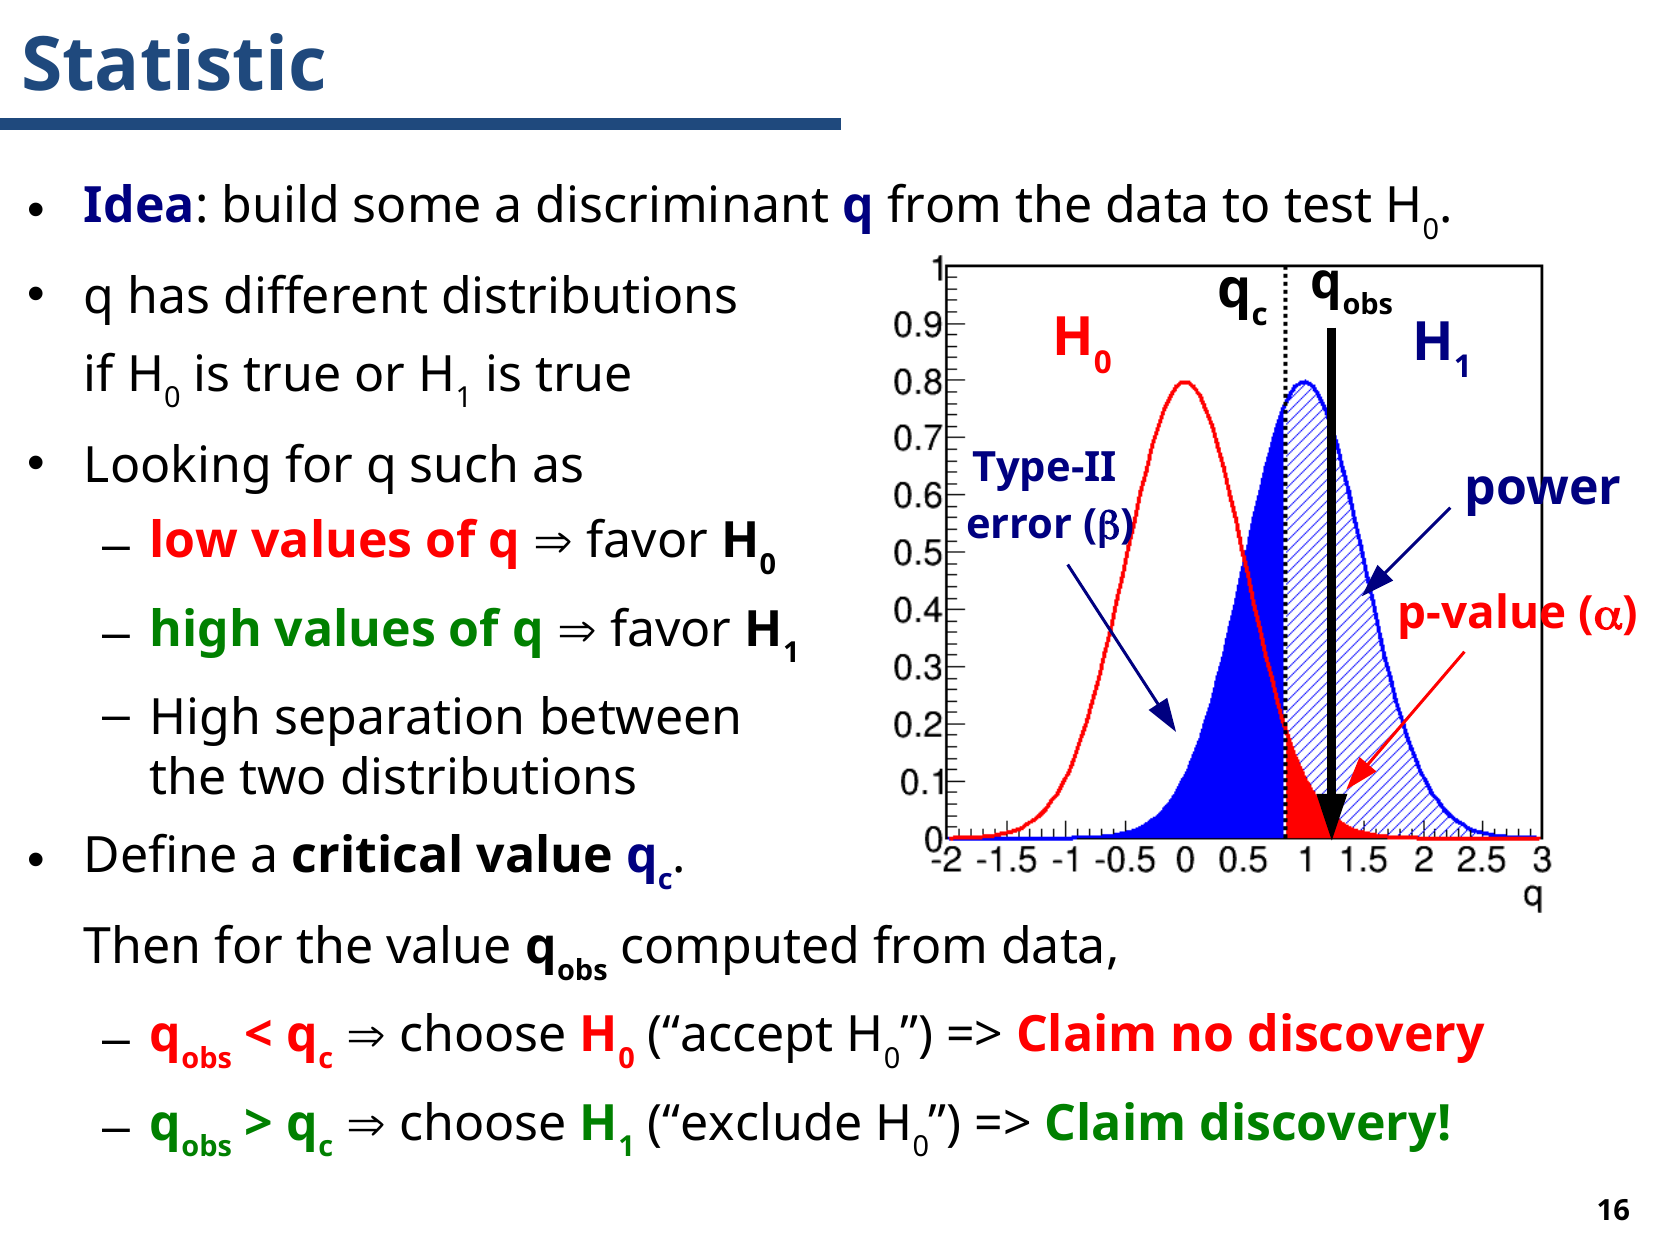

# Statistic
Idea: build some a discriminant q from the data to test H0.
q has different distributions
if H0 is true or H1 is true
Looking for q such as
low values of q Þ favor H0
high values of q Þ favor H1
High separation between
the two distributions
Define a critical value qc.
Then for the value qobs computed from data,
qobs < qc Þ choose H0 (“accept H0”) => Claim no discovery
qobs > qc Þ choose H1 (“exclude H0”) => Claim discovery!
qobs
qc
H0
H1
Type-II
error (b)
power
p-value (a)
16